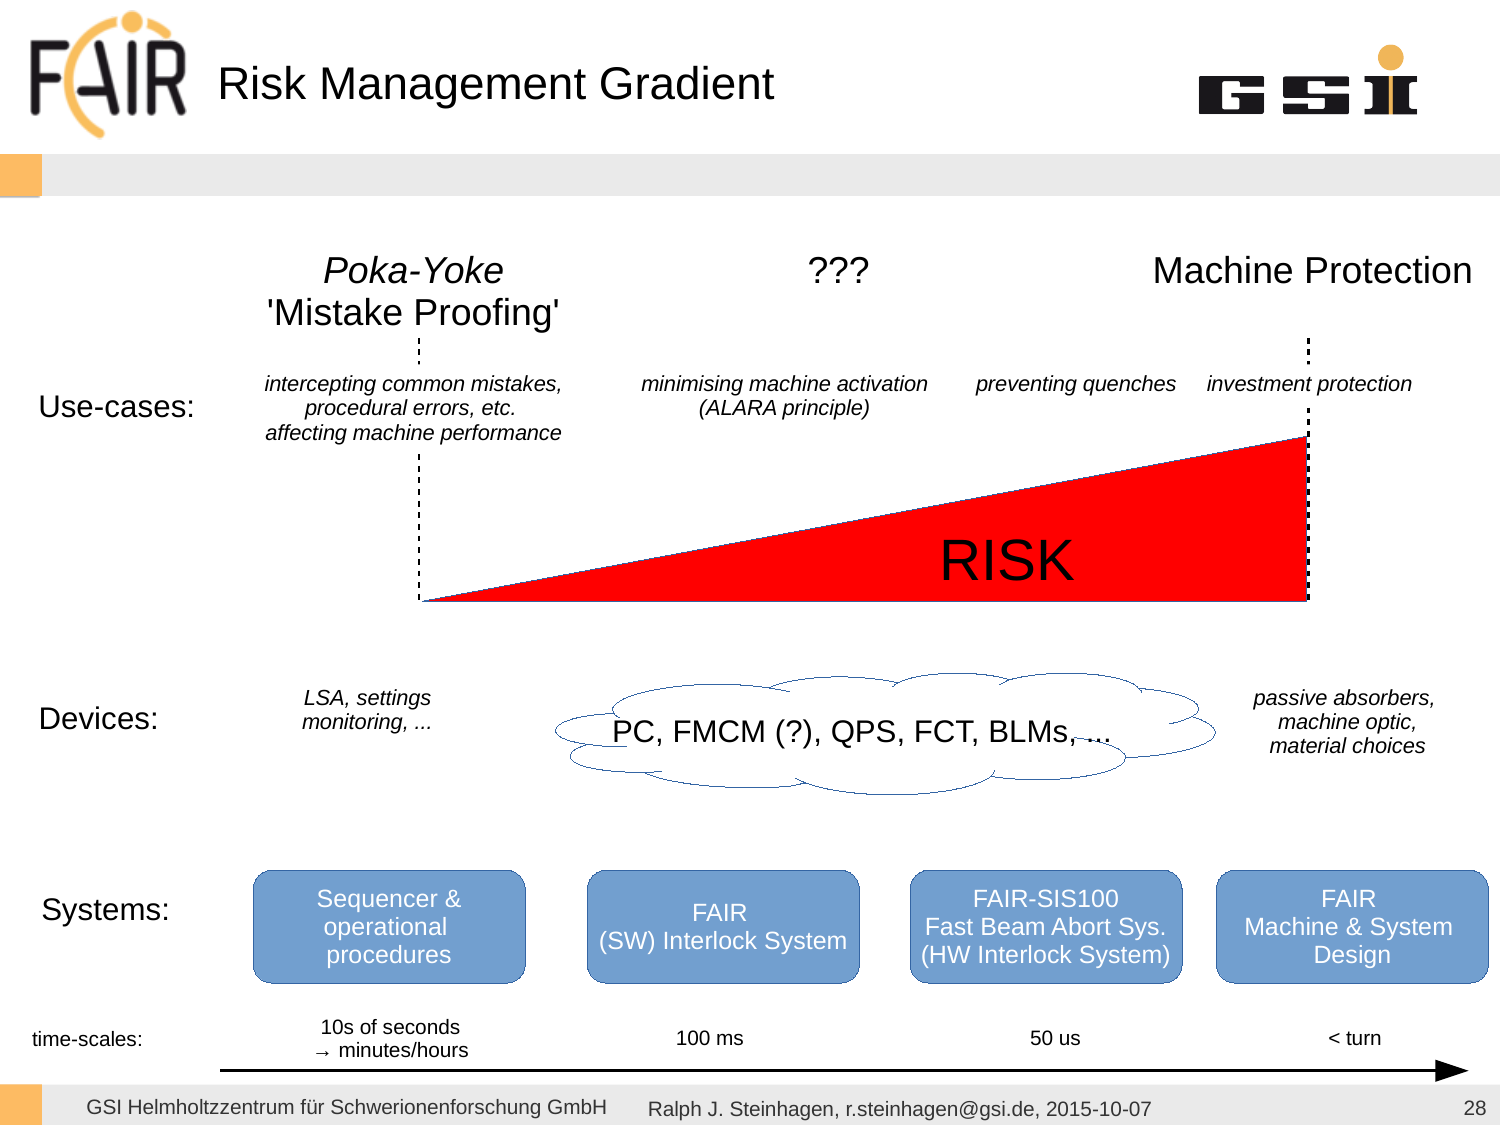

# Risk Management Gradient
Poka-Yoke
'Mistake Proofing'
???
Machine Protection
intercepting common mistakes,
procedural errors, etc.
affecting machine performance
minimising machine activation
(ALARA principle)
preventing quenches
investment protection
Use-cases:
RISK
PC, FMCM (?), QPS, FCT, BLMs, ...
LSA, settings monitoring, ...
passive absorbers,
machine optic,
material choices
Devices:
Sequencer &
operational
procedures
FAIR
(SW) Interlock System
FAIR-SIS100
Fast Beam Abort Sys.
(HW Interlock System)
FAIR
Machine & System
Design
 Systems:
10s of seconds → minutes/hours
100 ms
50 us
< turn
time-scales: